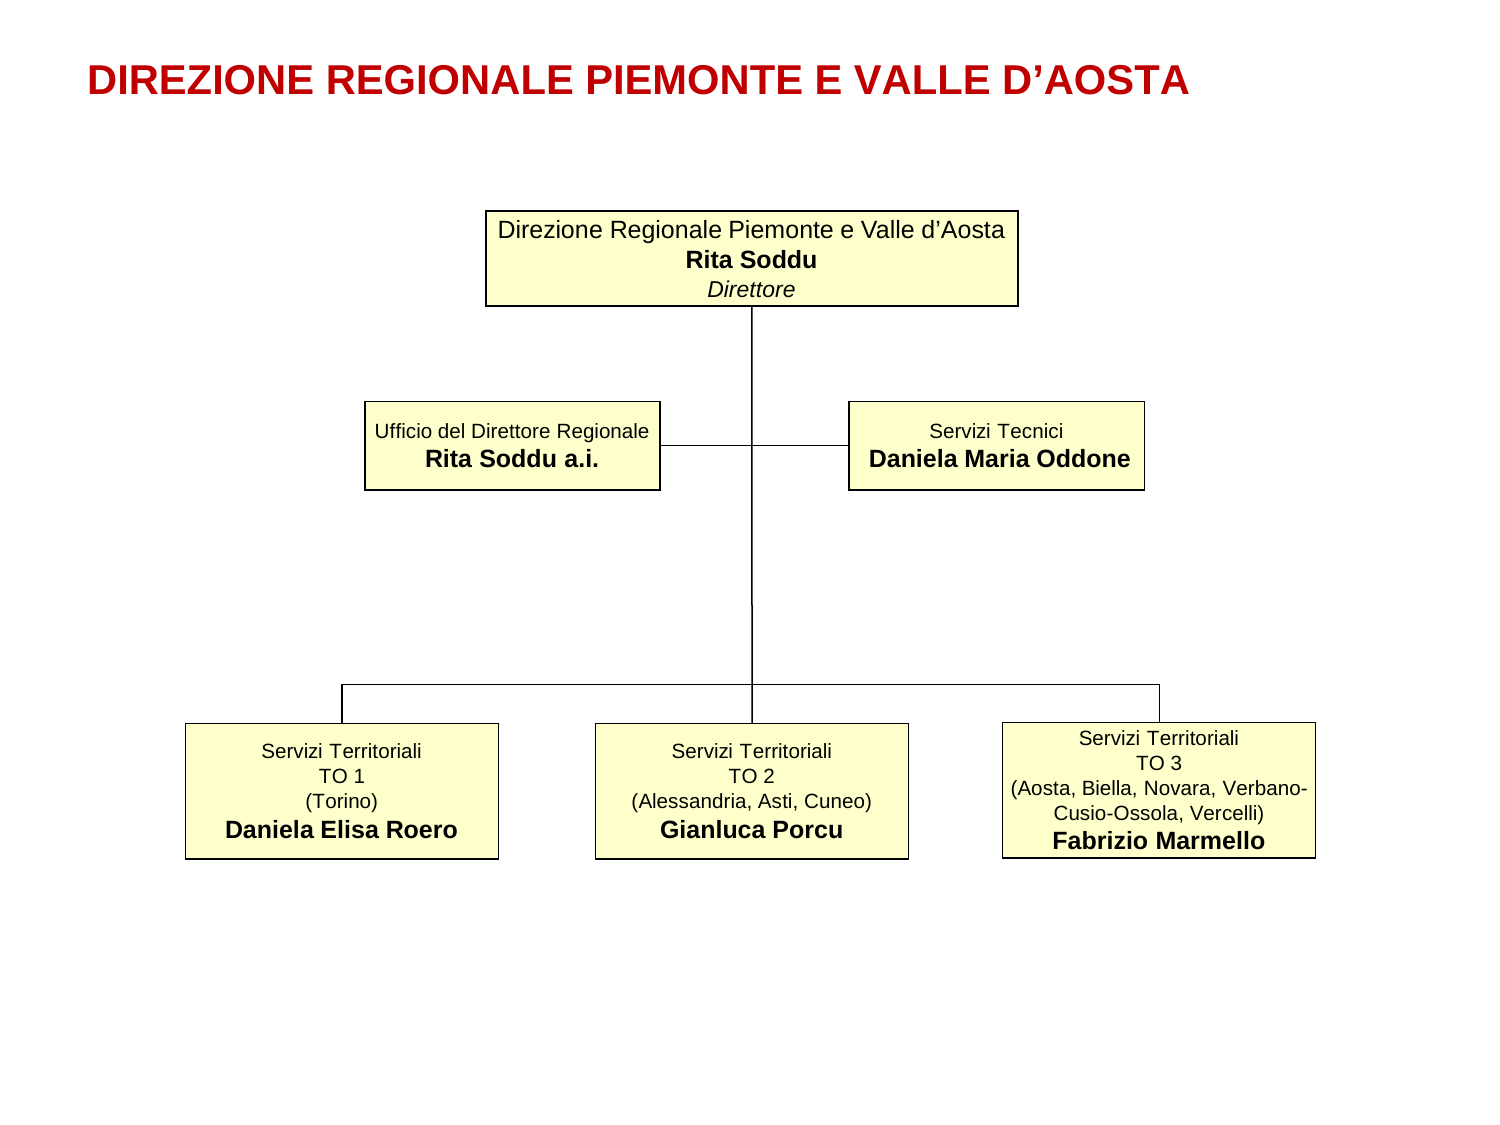

# DIREZIONE REGIONALE PIEMONTE E VALLE D’AOSTA